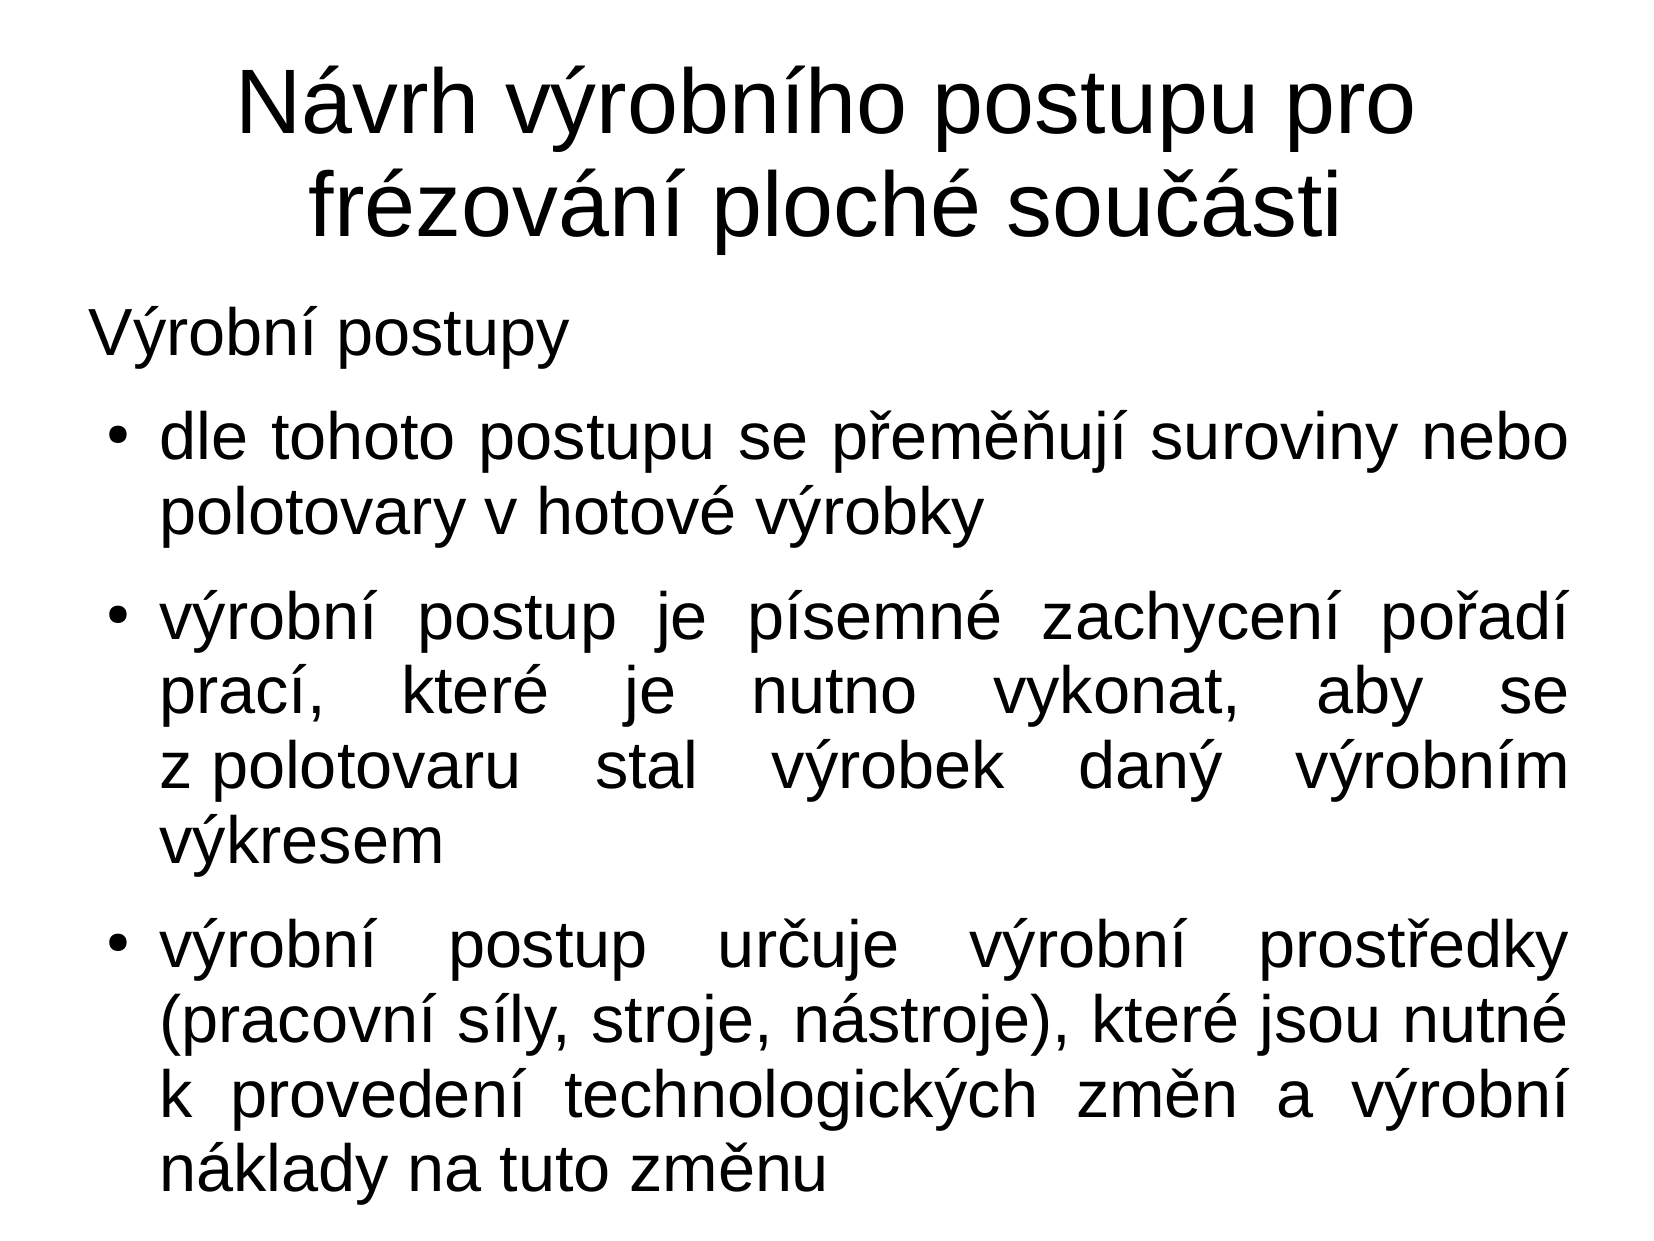

# Návrh výrobního postupu pro frézování ploché součásti
Výrobní postupy
dle tohoto postupu se přeměňují suroviny nebo polotovary v hotové výrobky
výrobní postup je písemné zachycení pořadí prací, které je nutno vykonat, aby se z polotovaru stal výrobek daný výrobním výkresem
výrobní postup určuje výrobní prostředky (pracovní síly, stroje, nástroje), které jsou nutné k provedení technologických změn a výrobní náklady na tuto změnu